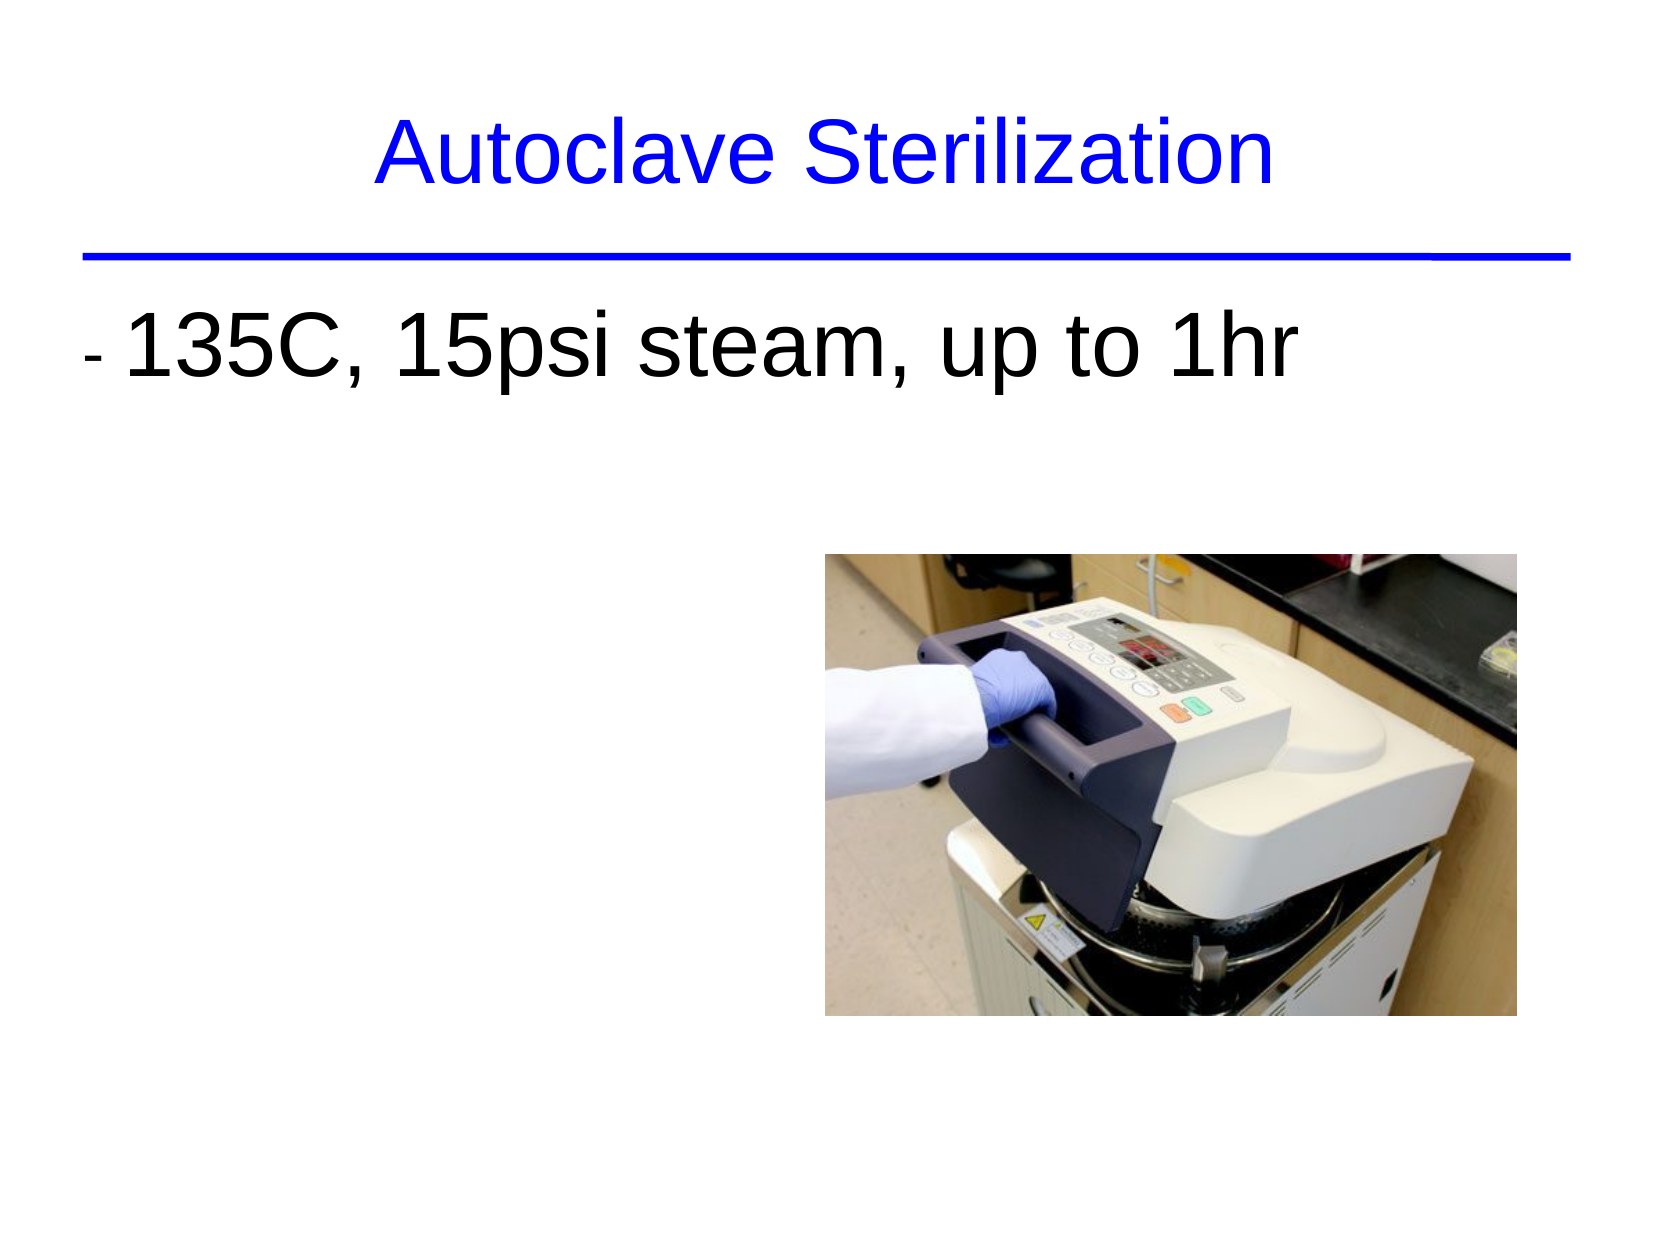

# Autoclave Sterilization
- 135C, 15psi steam, up to 1hr